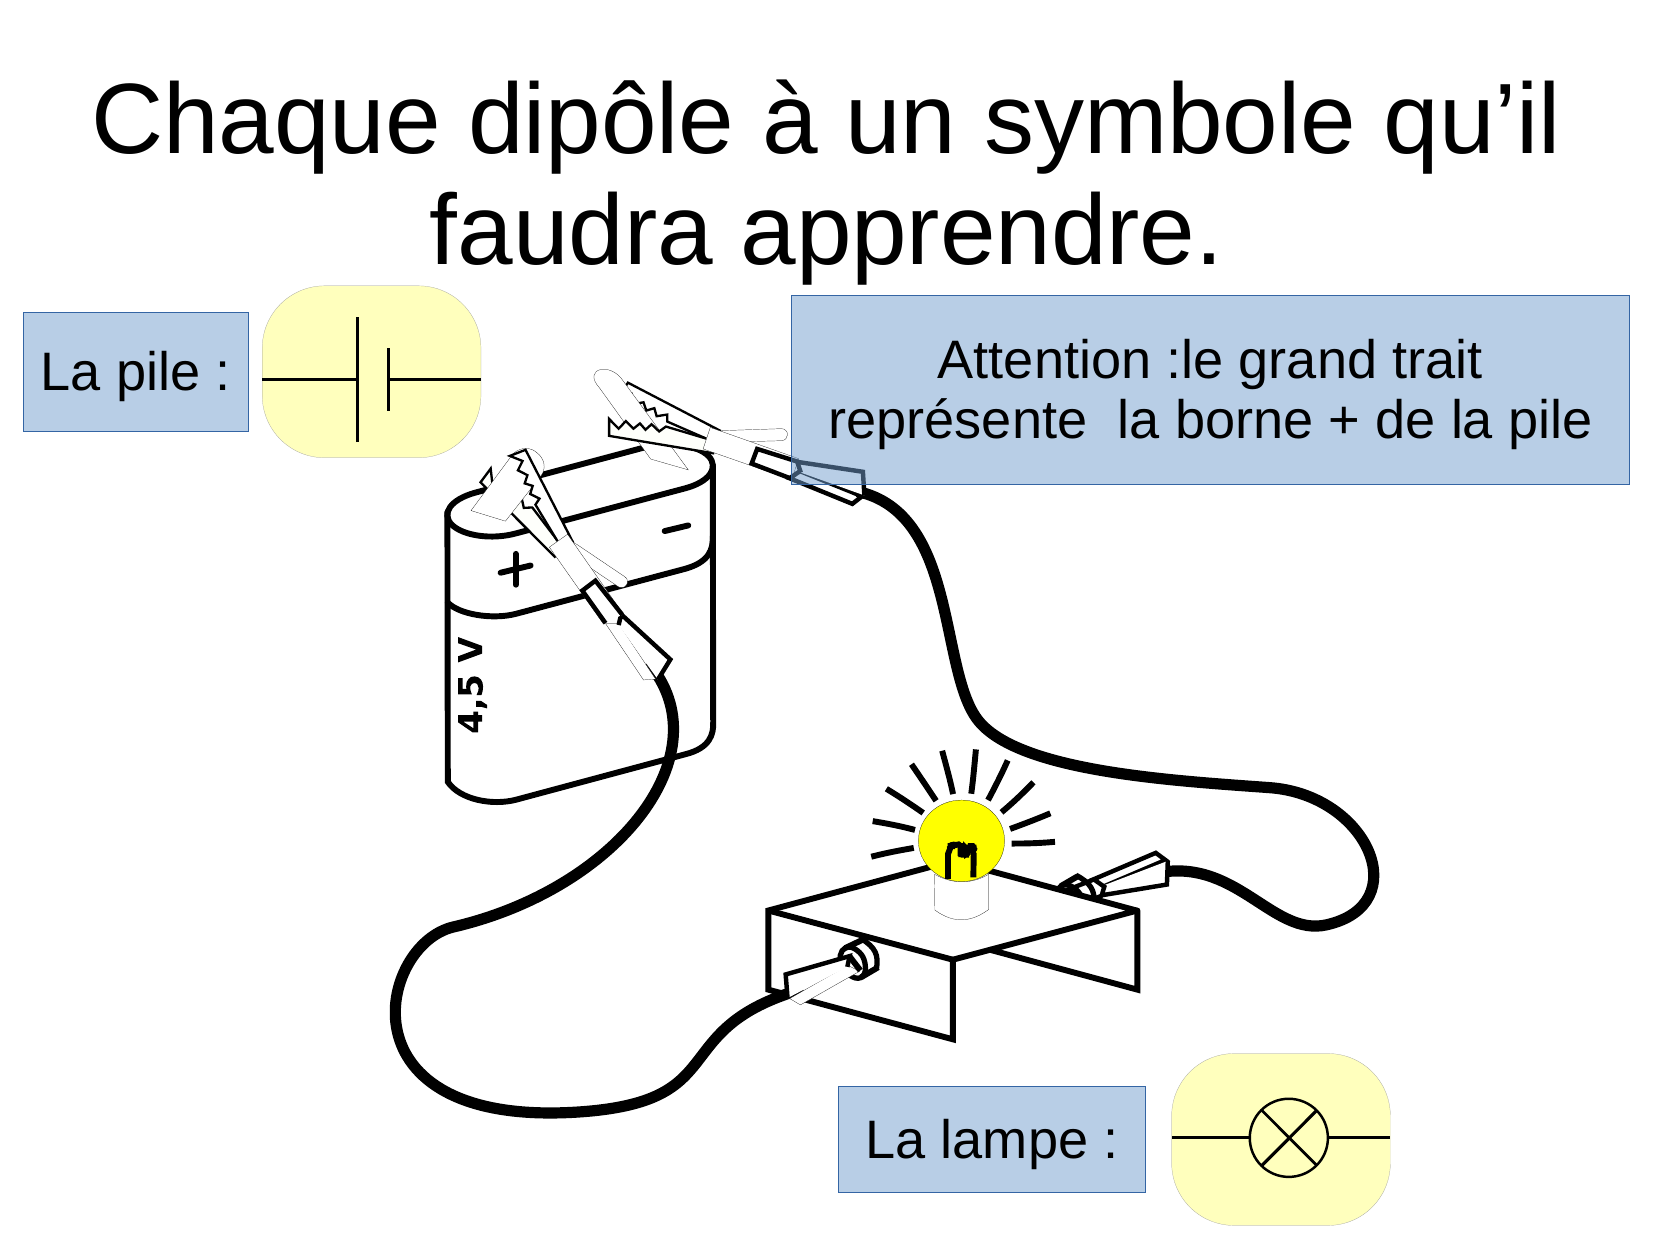

# Chaque dipôle à un symbole qu’il faudra apprendre.
Attention :le grand trait représente la borne + de la pile
La pile :
La lampe :